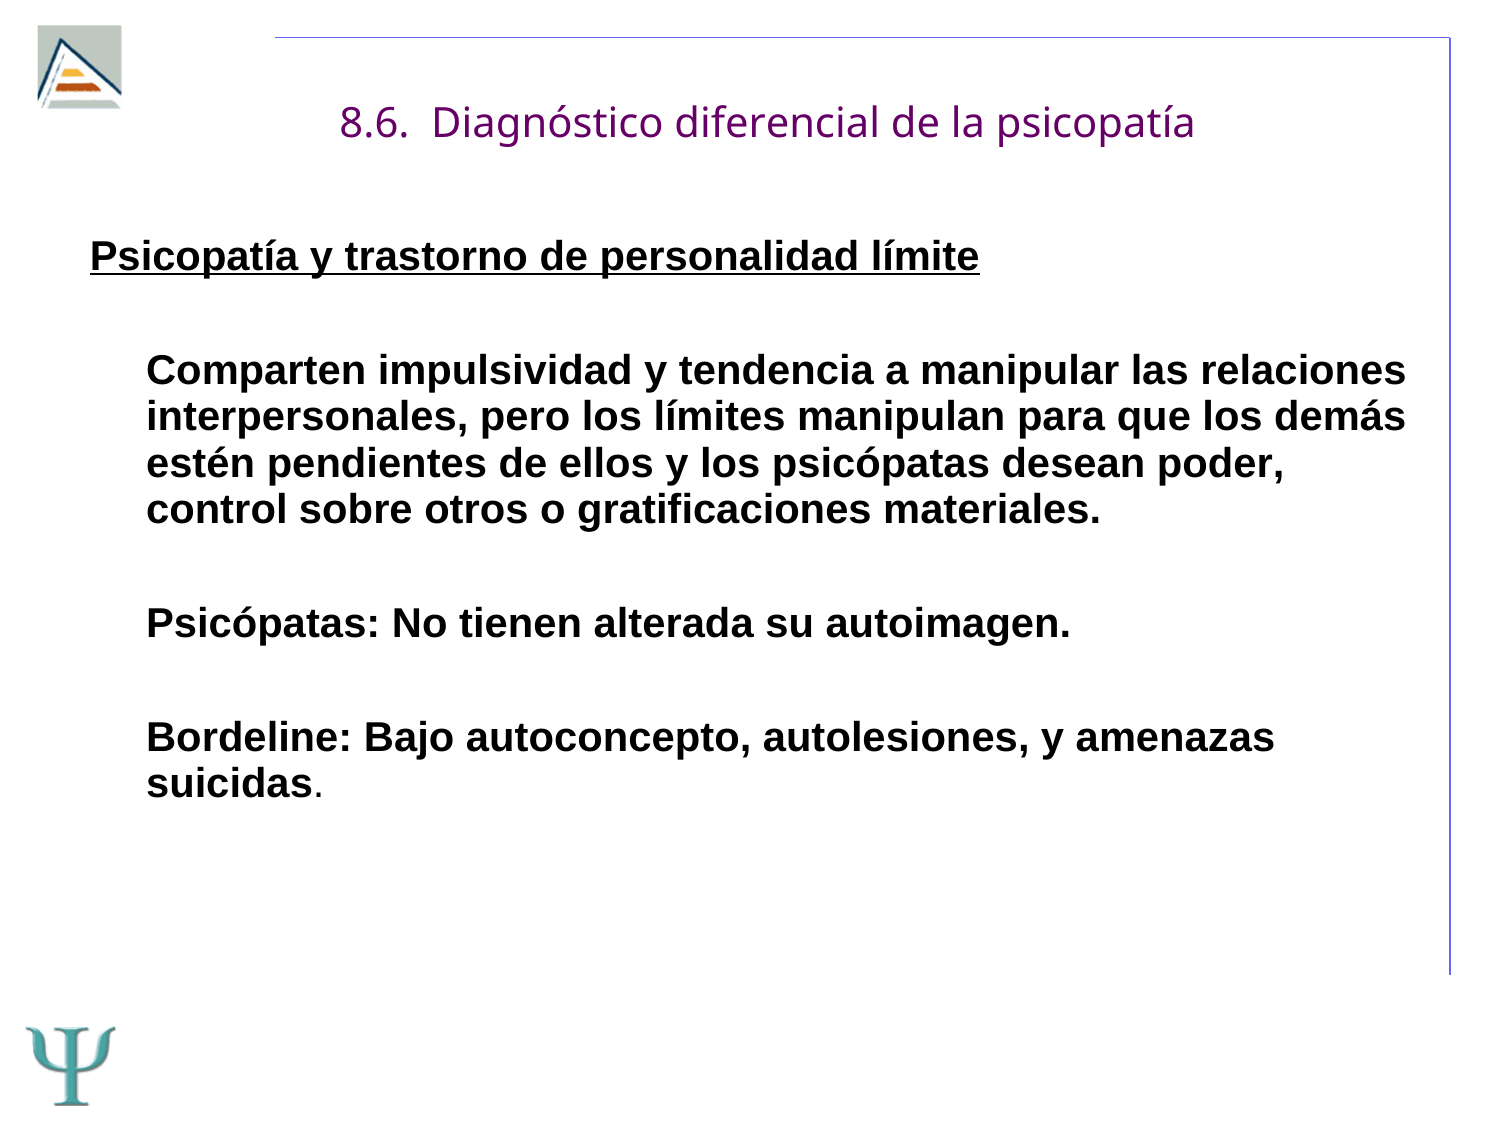

# 8.6. Diagnóstico diferencial de la psicopatía
Psicopatía y trastorno de personalidad límite
	Comparten impulsividad y tendencia a manipular las relaciones interpersonales, pero los límites manipulan para que los demás estén pendientes de ellos y los psicópatas desean poder, control sobre otros o gratificaciones materiales.
	Psicópatas: No tienen alterada su autoimagen.
	Bordeline: Bajo autoconcepto, autolesiones, y amenazas suicidas.